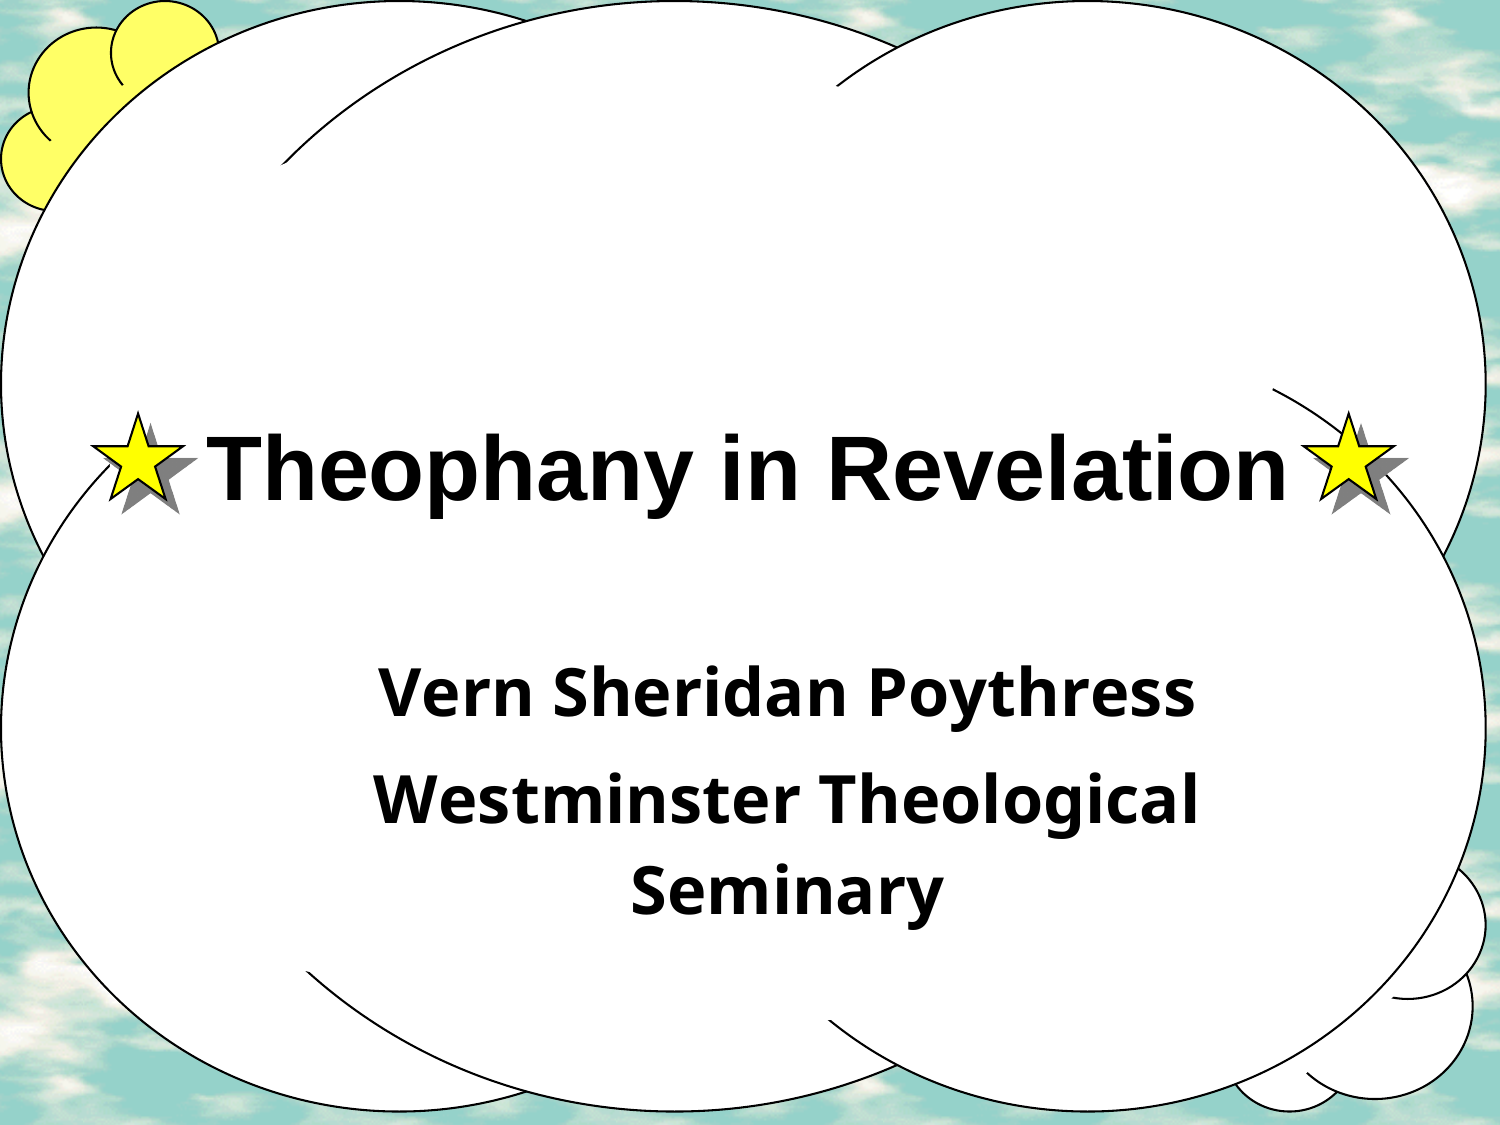

# Theophany in Revelation
Vern Sheridan Poythress
Westminster Theological Seminary